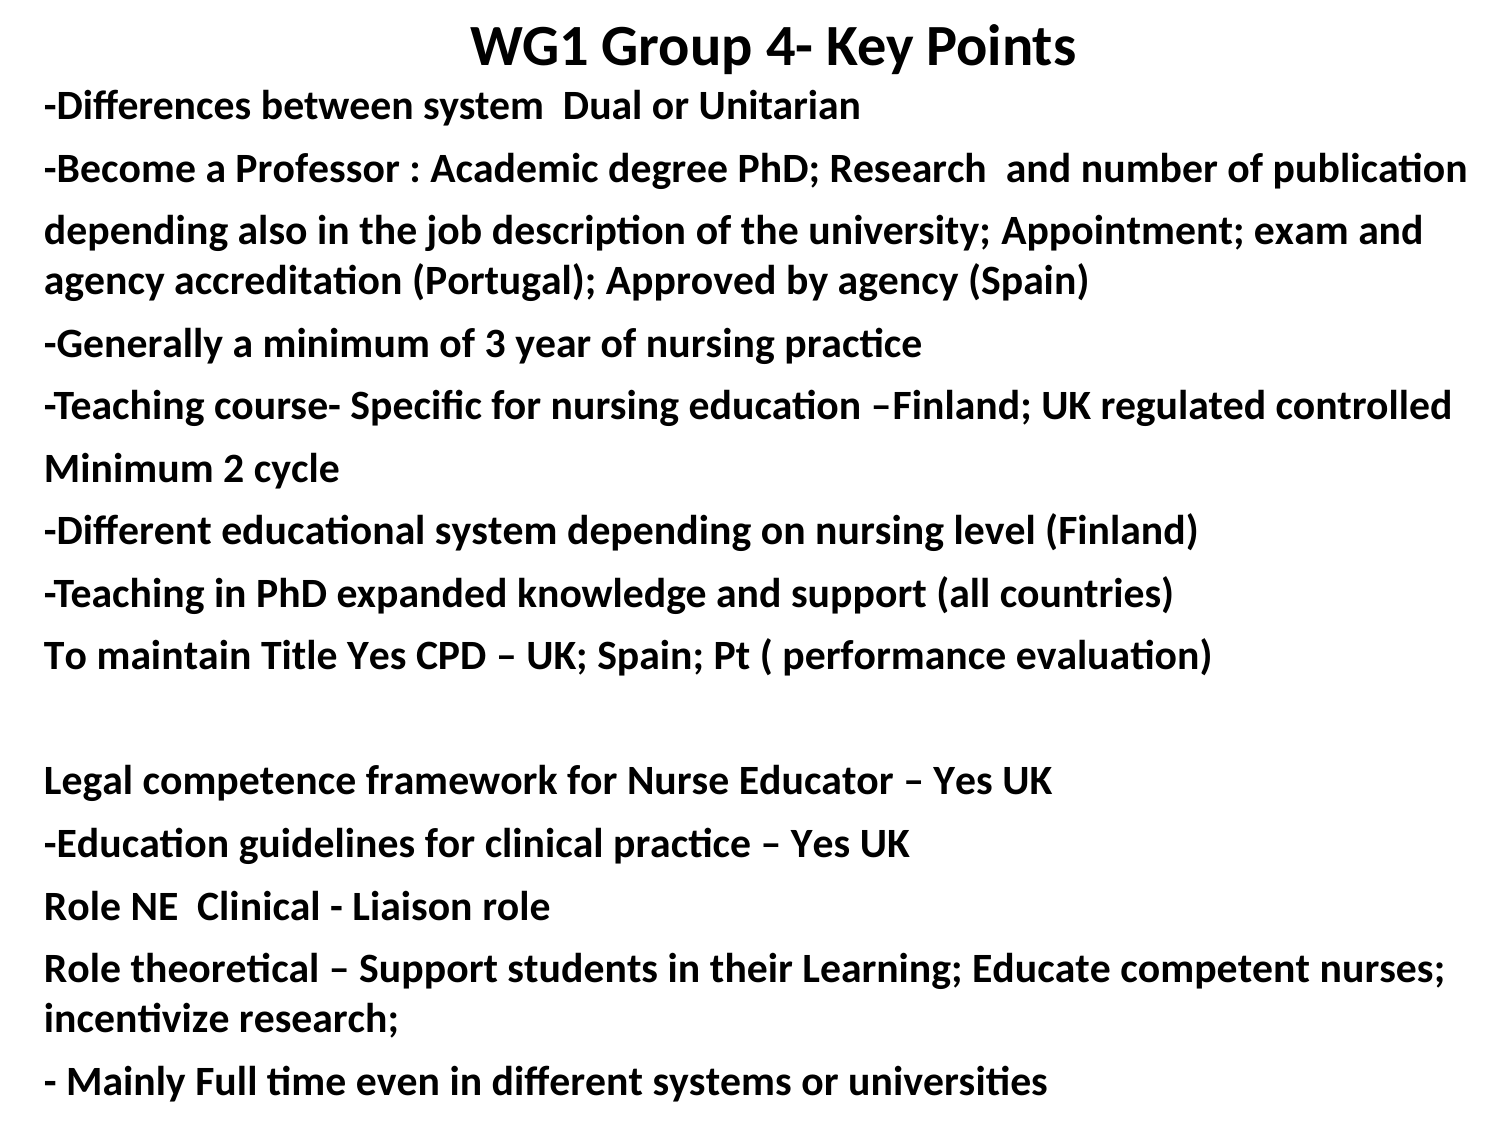

# WG1 Group 4- Key Points
-Differences between system Dual or Unitarian
-Become a Professor : Academic degree PhD; Research and number of publication
depending also in the job description of the university; Appointment; exam and agency accreditation (Portugal); Approved by agency (Spain)
-Generally a minimum of 3 year of nursing practice
-Teaching course- Specific for nursing education –Finland; UK regulated controlled
Minimum 2 cycle
-Different educational system depending on nursing level (Finland)
-Teaching in PhD expanded knowledge and support (all countries)
To maintain Title Yes CPD – UK; Spain; Pt ( performance evaluation)
Legal competence framework for Nurse Educator – Yes UK
-Education guidelines for clinical practice – Yes UK
Role NE Clinical - Liaison role
Role theoretical – Support students in their Learning; Educate competent nurses; incentivize research;
- Mainly Full time even in different systems or universities